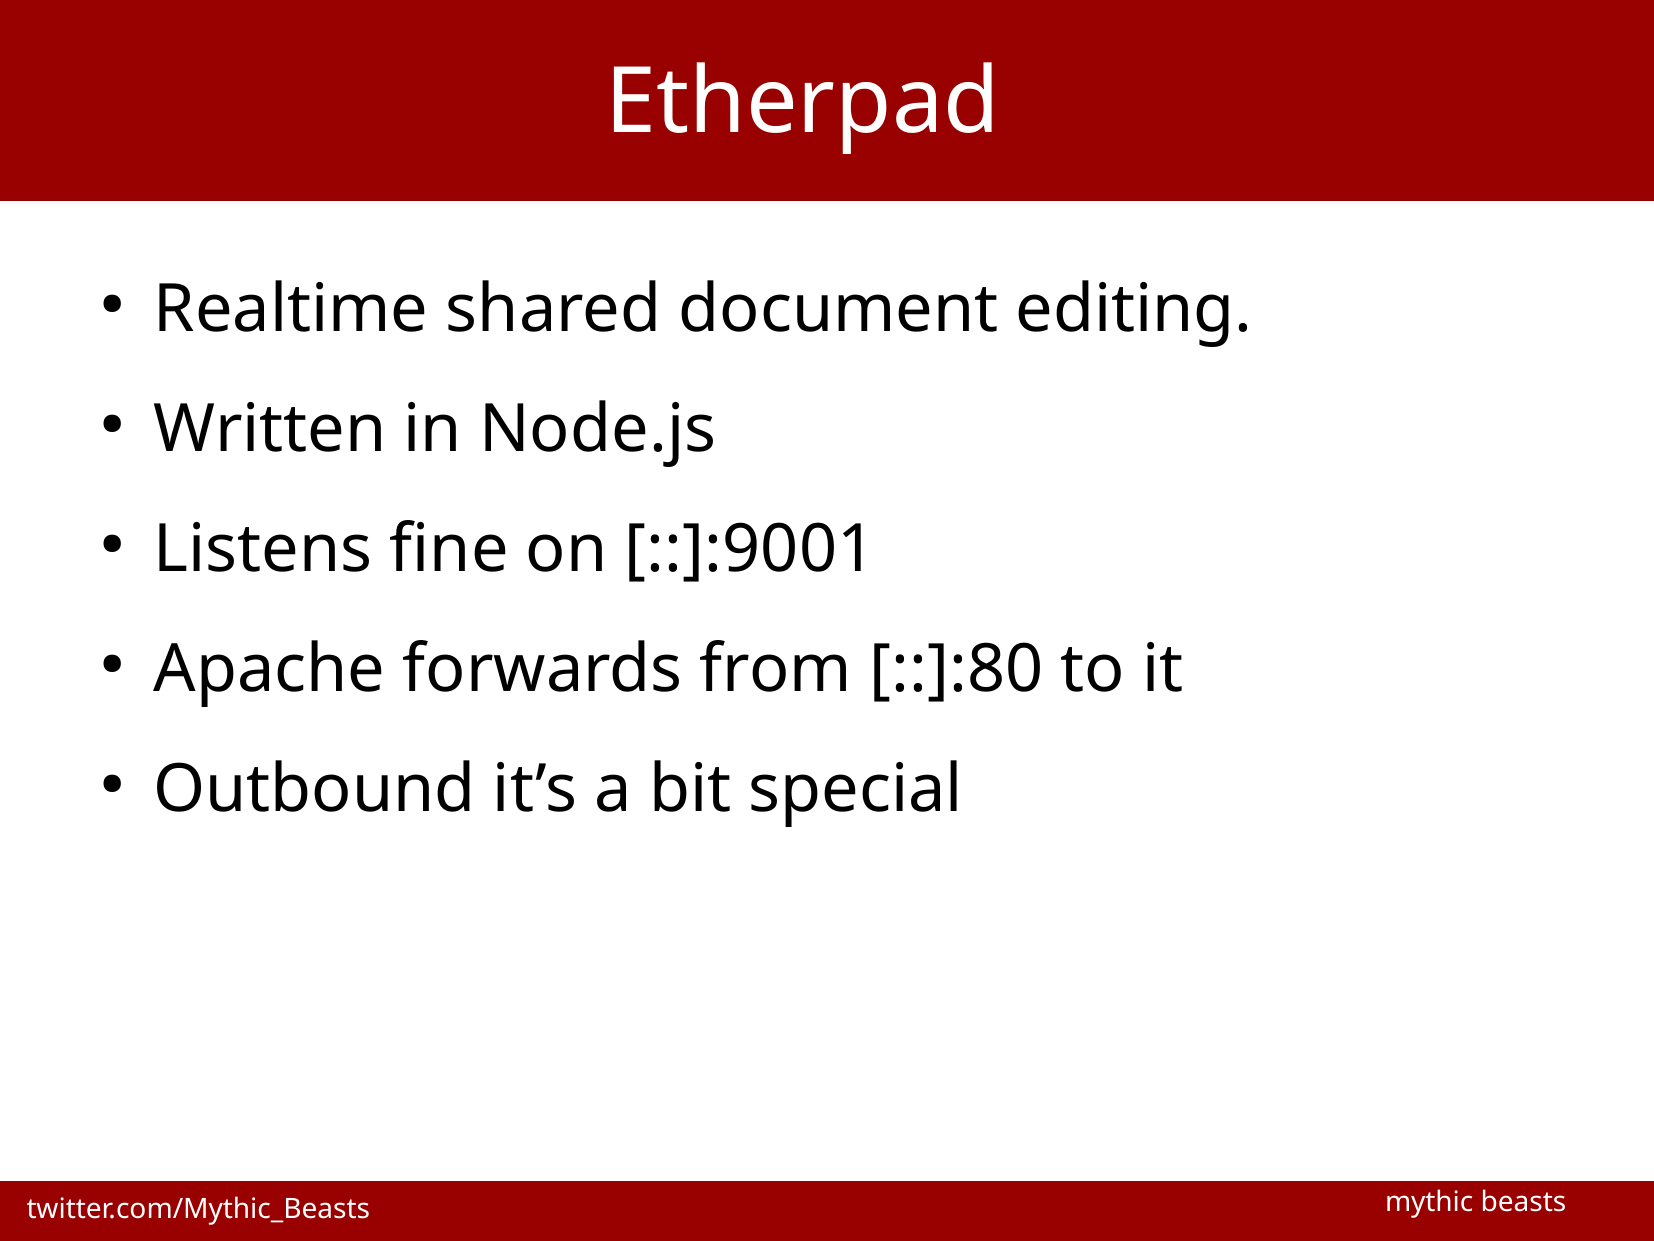

# Etherpad
Realtime shared document editing.
Written in Node.js
Listens fine on [::]:9001
Apache forwards from [::]:80 to it
Outbound it’s a bit special